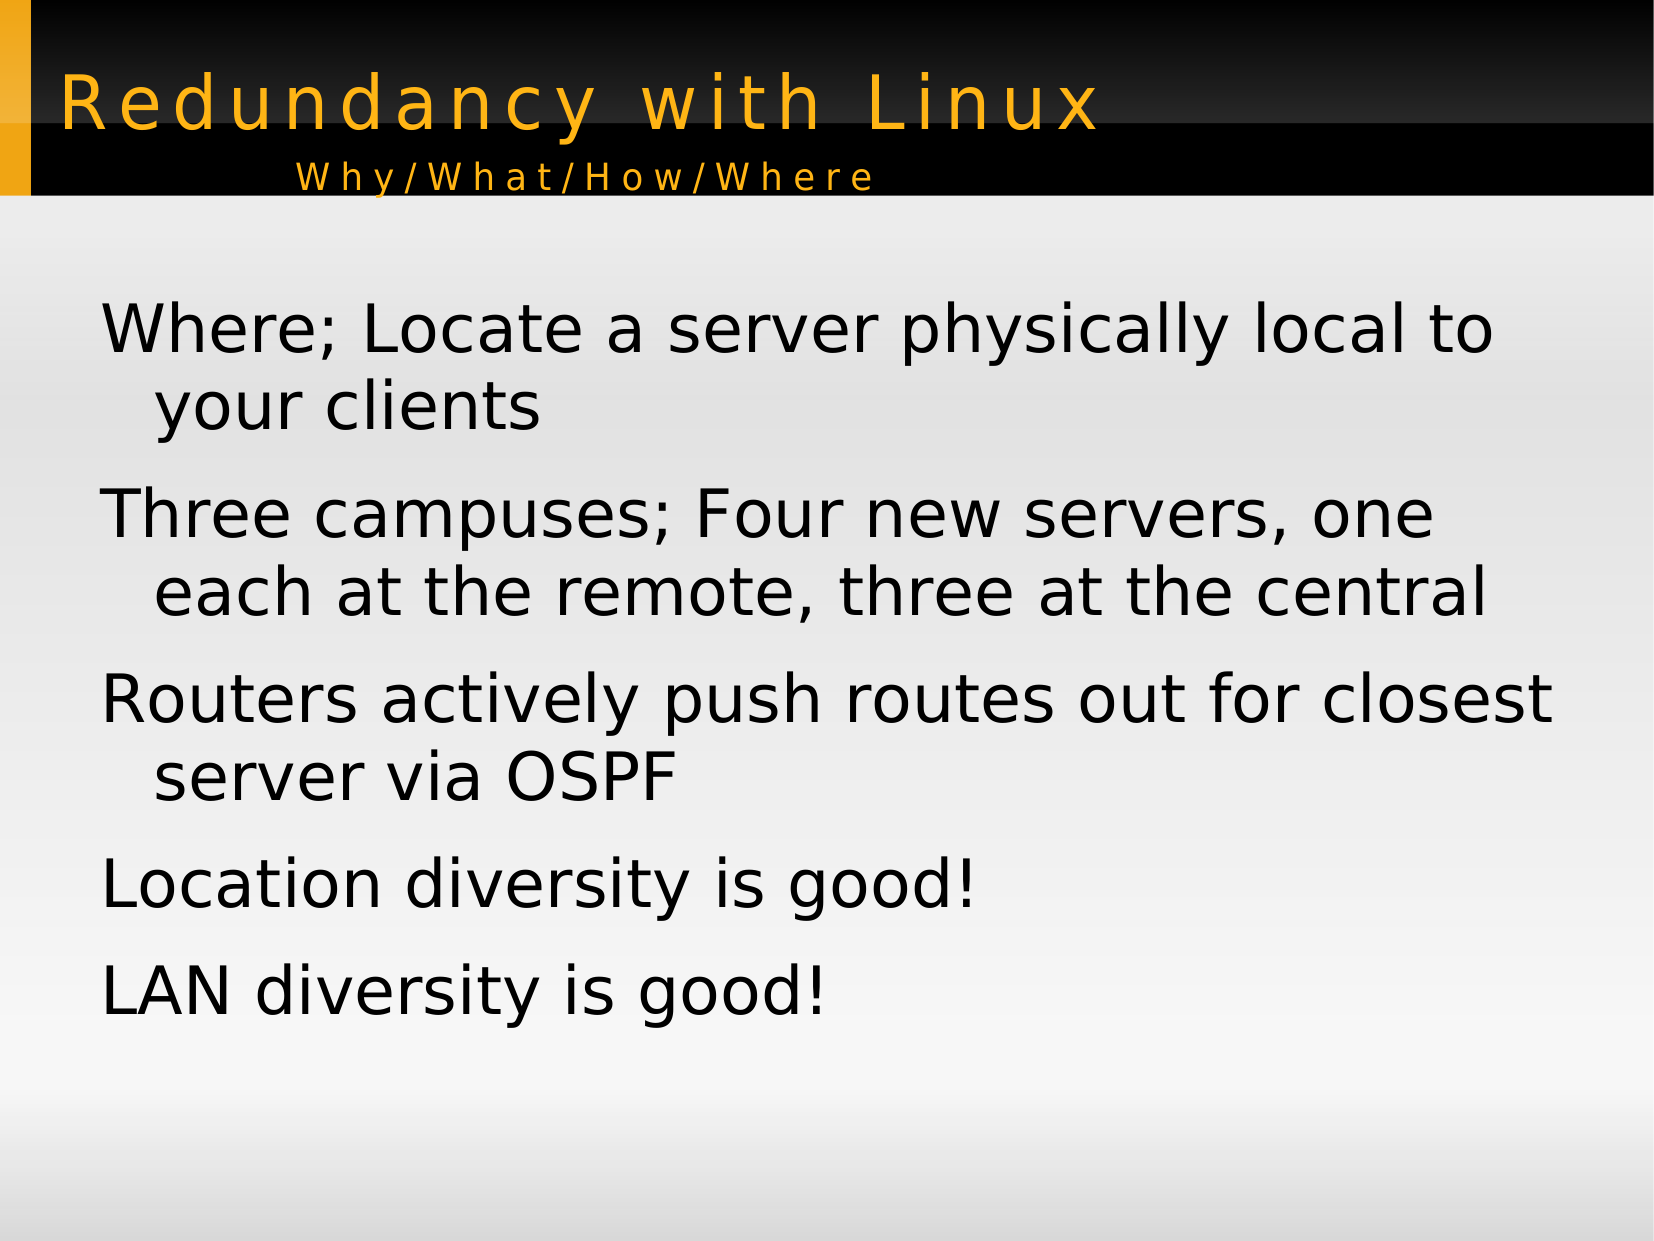

# Redundancy with Linux
Why/What/How/Where
Where; Locate a server physically local to your clients
Three campuses; Four new servers, one each at the remote, three at the central
Routers actively push routes out for closest server via OSPF
Location diversity is good!
LAN diversity is good!